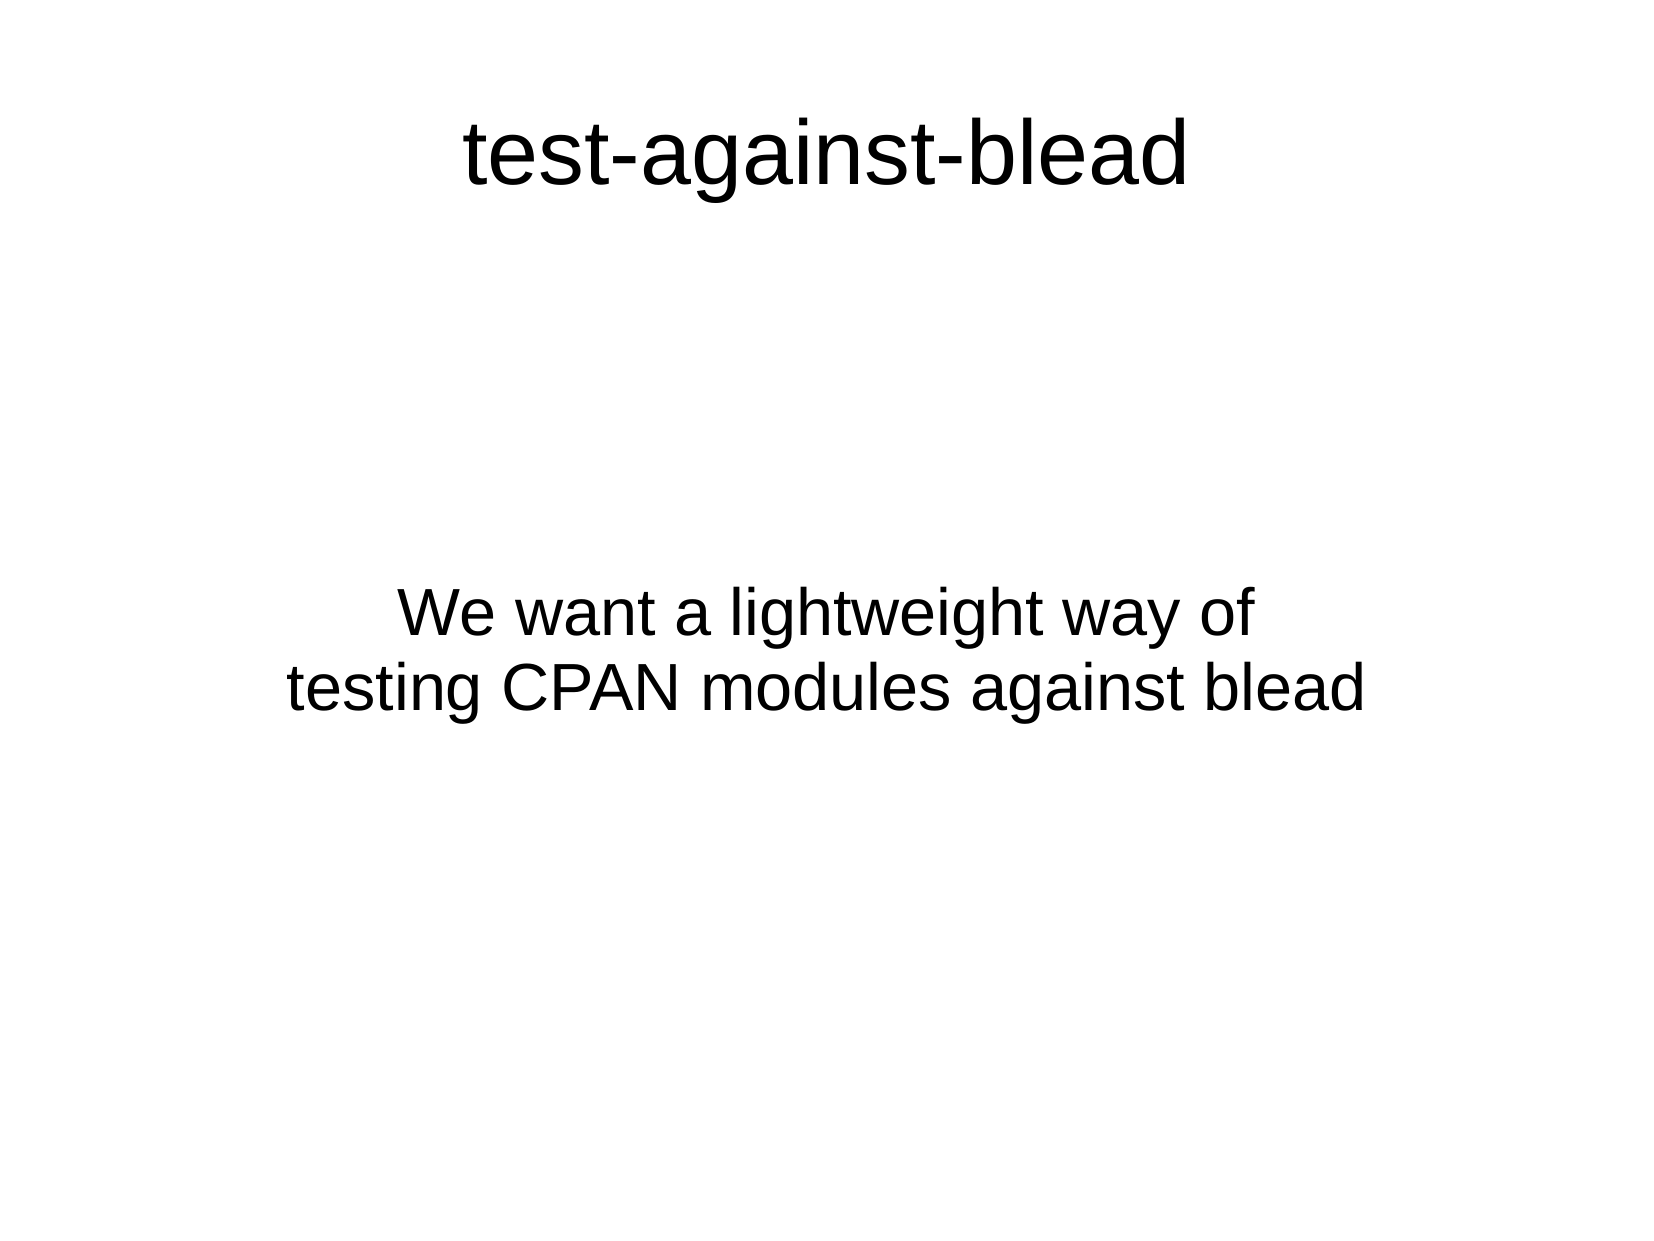

# test-against-blead
We want a lightweight way of
testing CPAN modules against blead